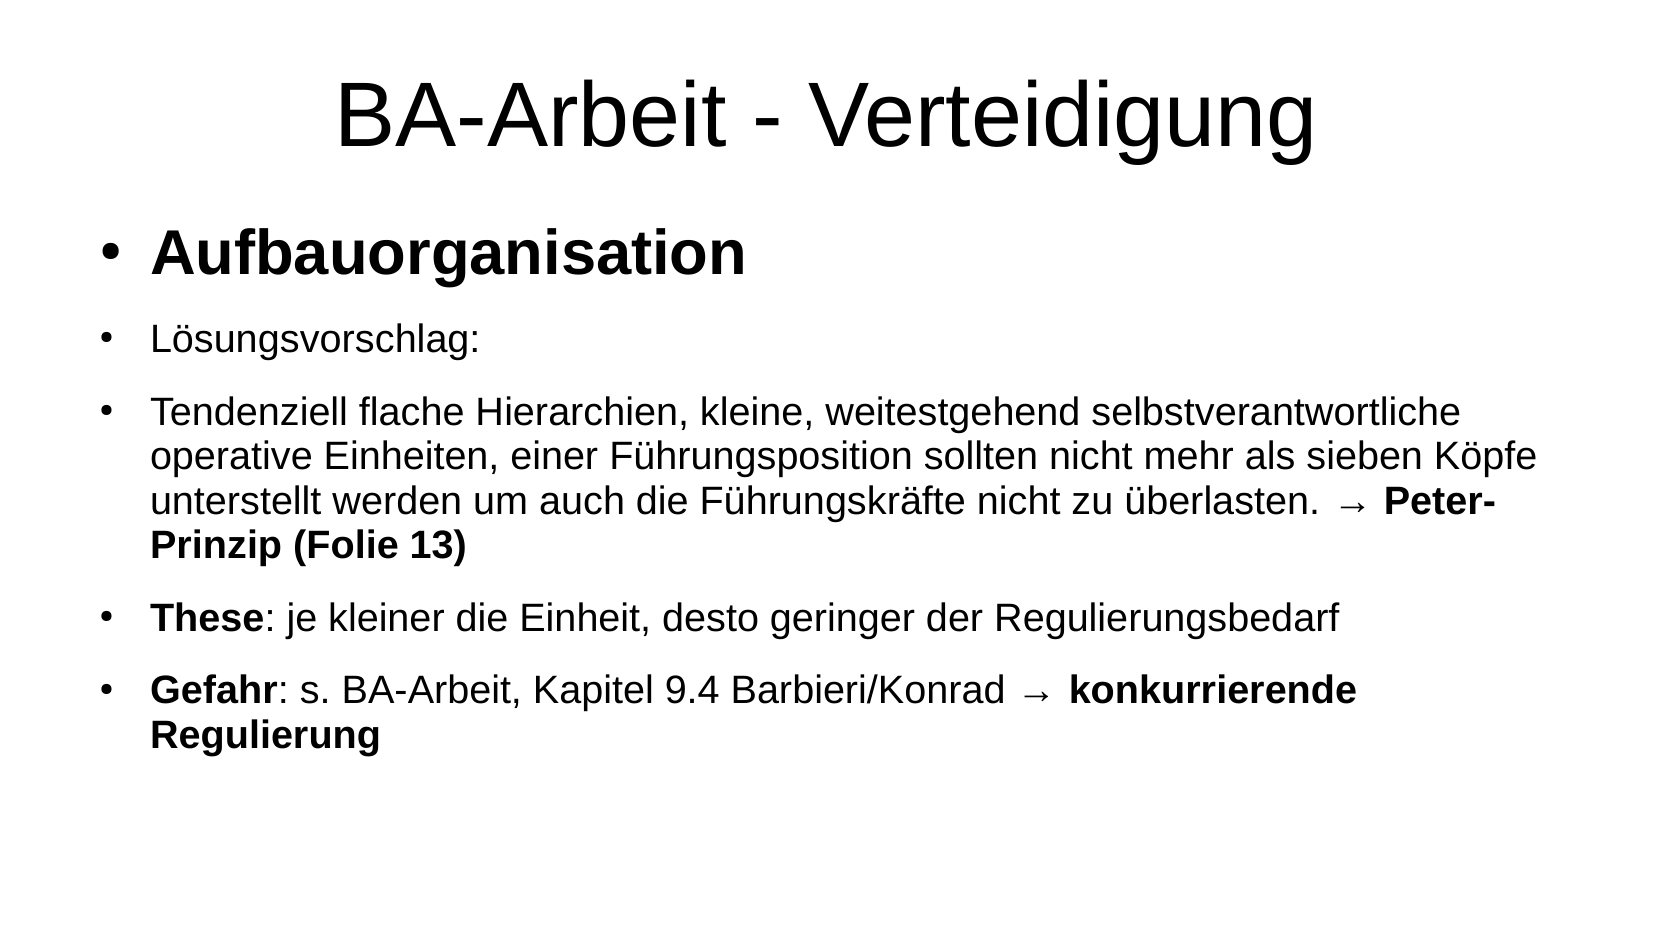

# BA-Arbeit - Verteidigung
Aufbauorganisation
Lösungsvorschlag:
Tendenziell flache Hierarchien, kleine, weitestgehend selbstverantwortliche operative Einheiten, einer Führungsposition sollten nicht mehr als sieben Köpfe unterstellt werden um auch die Führungskräfte nicht zu überlasten. → Peter-Prinzip (Folie 13)
These: je kleiner die Einheit, desto geringer der Regulierungsbedarf
Gefahr: s. BA-Arbeit, Kapitel 9.4 Barbieri/Konrad → konkurrierende Regulierung